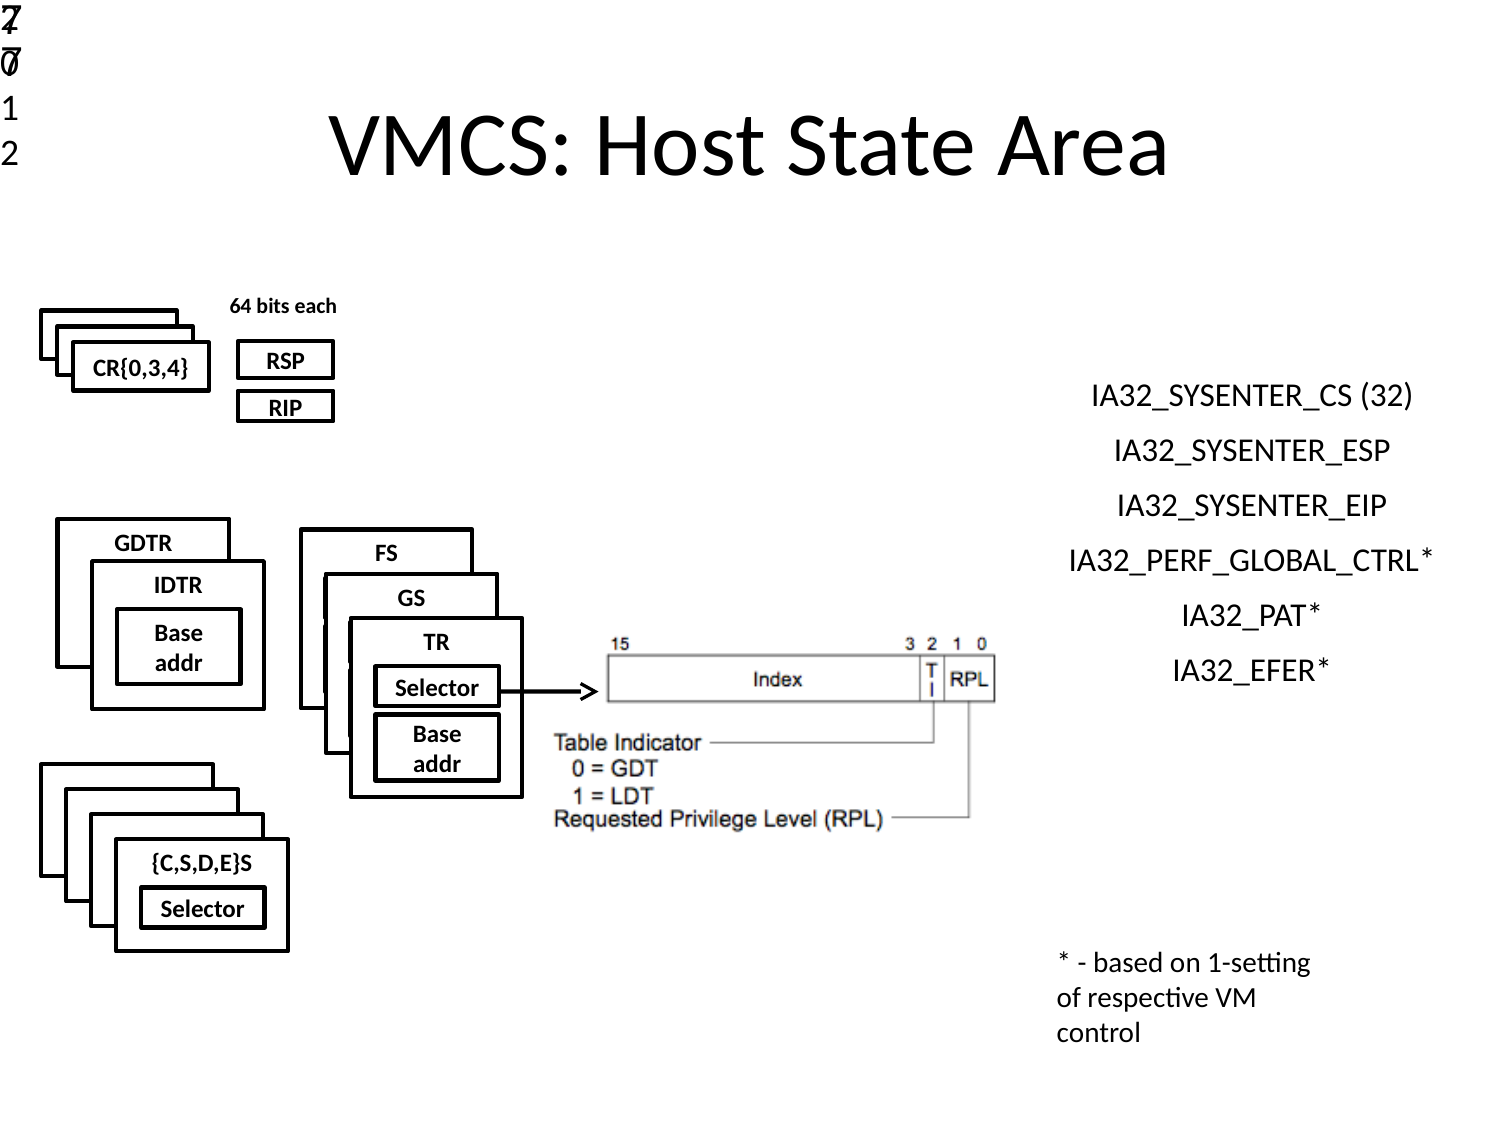

2012
# VMCS: Host State Area
64 bits each
CR{0,3,4}
CR{0,3,4}
CR{0,3,4}
RSP
RIP
| MSRs |
| --- |
| IA32\_SYSENTER\_CS (32) |
| IA32\_SYSENTER\_ESP |
| IA32\_SYSENTER\_EIP |
| IA32\_PERF\_GLOBAL\_CTRL\* |
| IA32\_PAT\* |
| IA32\_EFER\* |
GDTR
IDTR
Base addr
FS
Selector
Base addr
GS
Selector
Base addr
TR
Selector
Base addr
Selector
Selector
Selector
{C,S,D,E}S
Selector
* - based on 1-setting of respective VM control